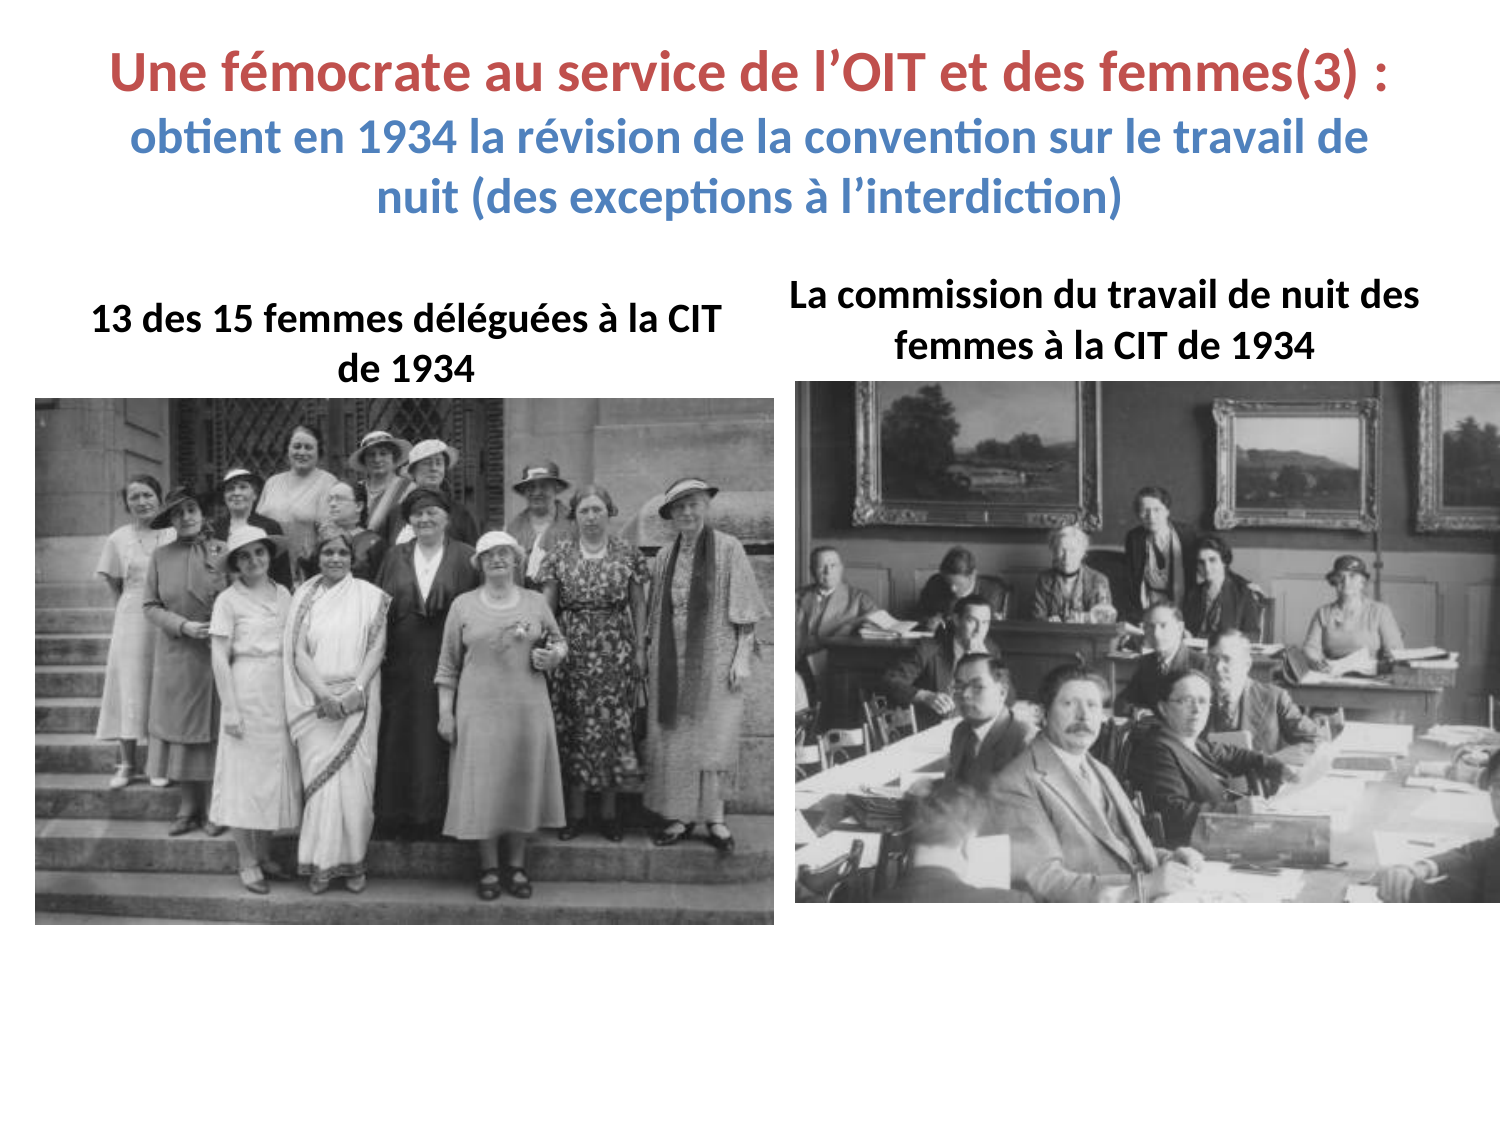

# Une fémocrate au service de l’OIT et des femmes(3) : obtient en 1934 la révision de la convention sur le travail de nuit (des exceptions à l’interdiction)
13 des 15 femmes déléguées à la CIT de 1934
La commission du travail de nuit des femmes à la CIT de 1934